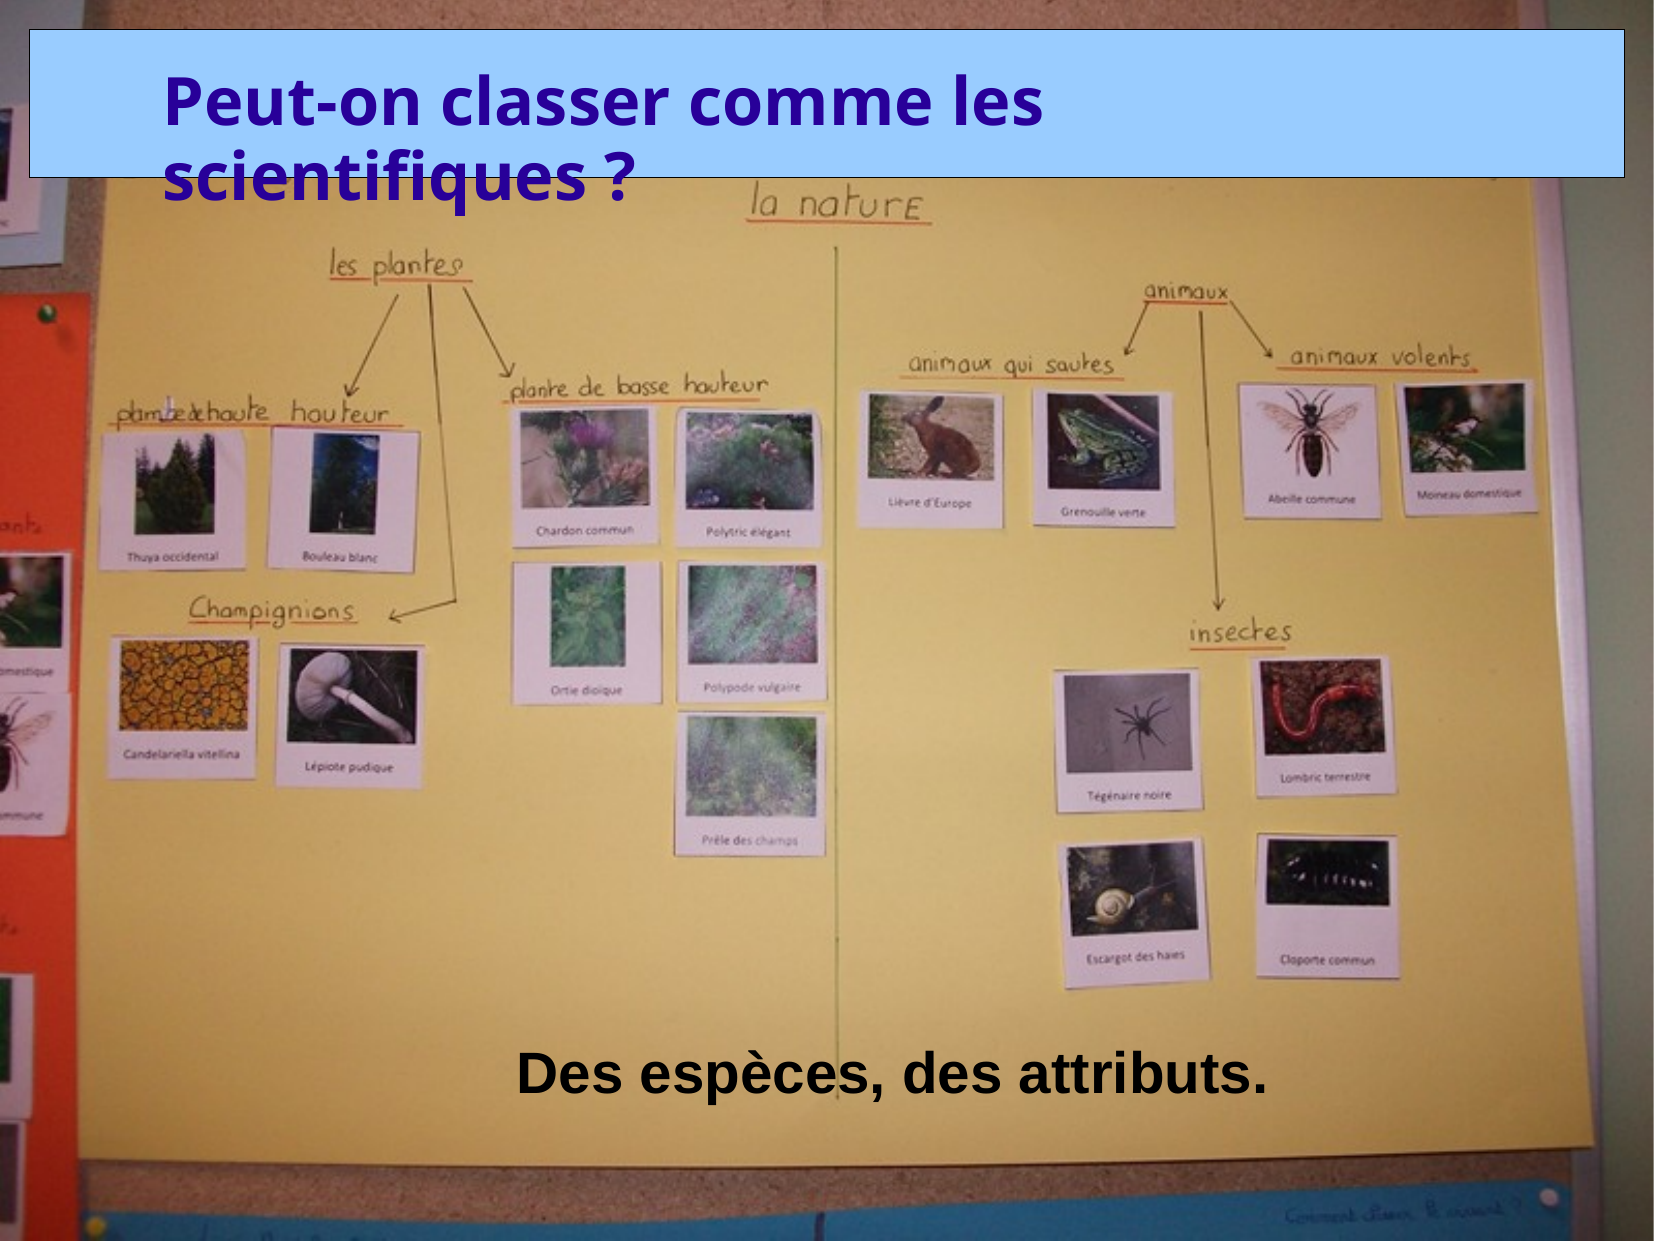

Peut-on classer comme les scientifiques ?
Des espèces, des attributs.